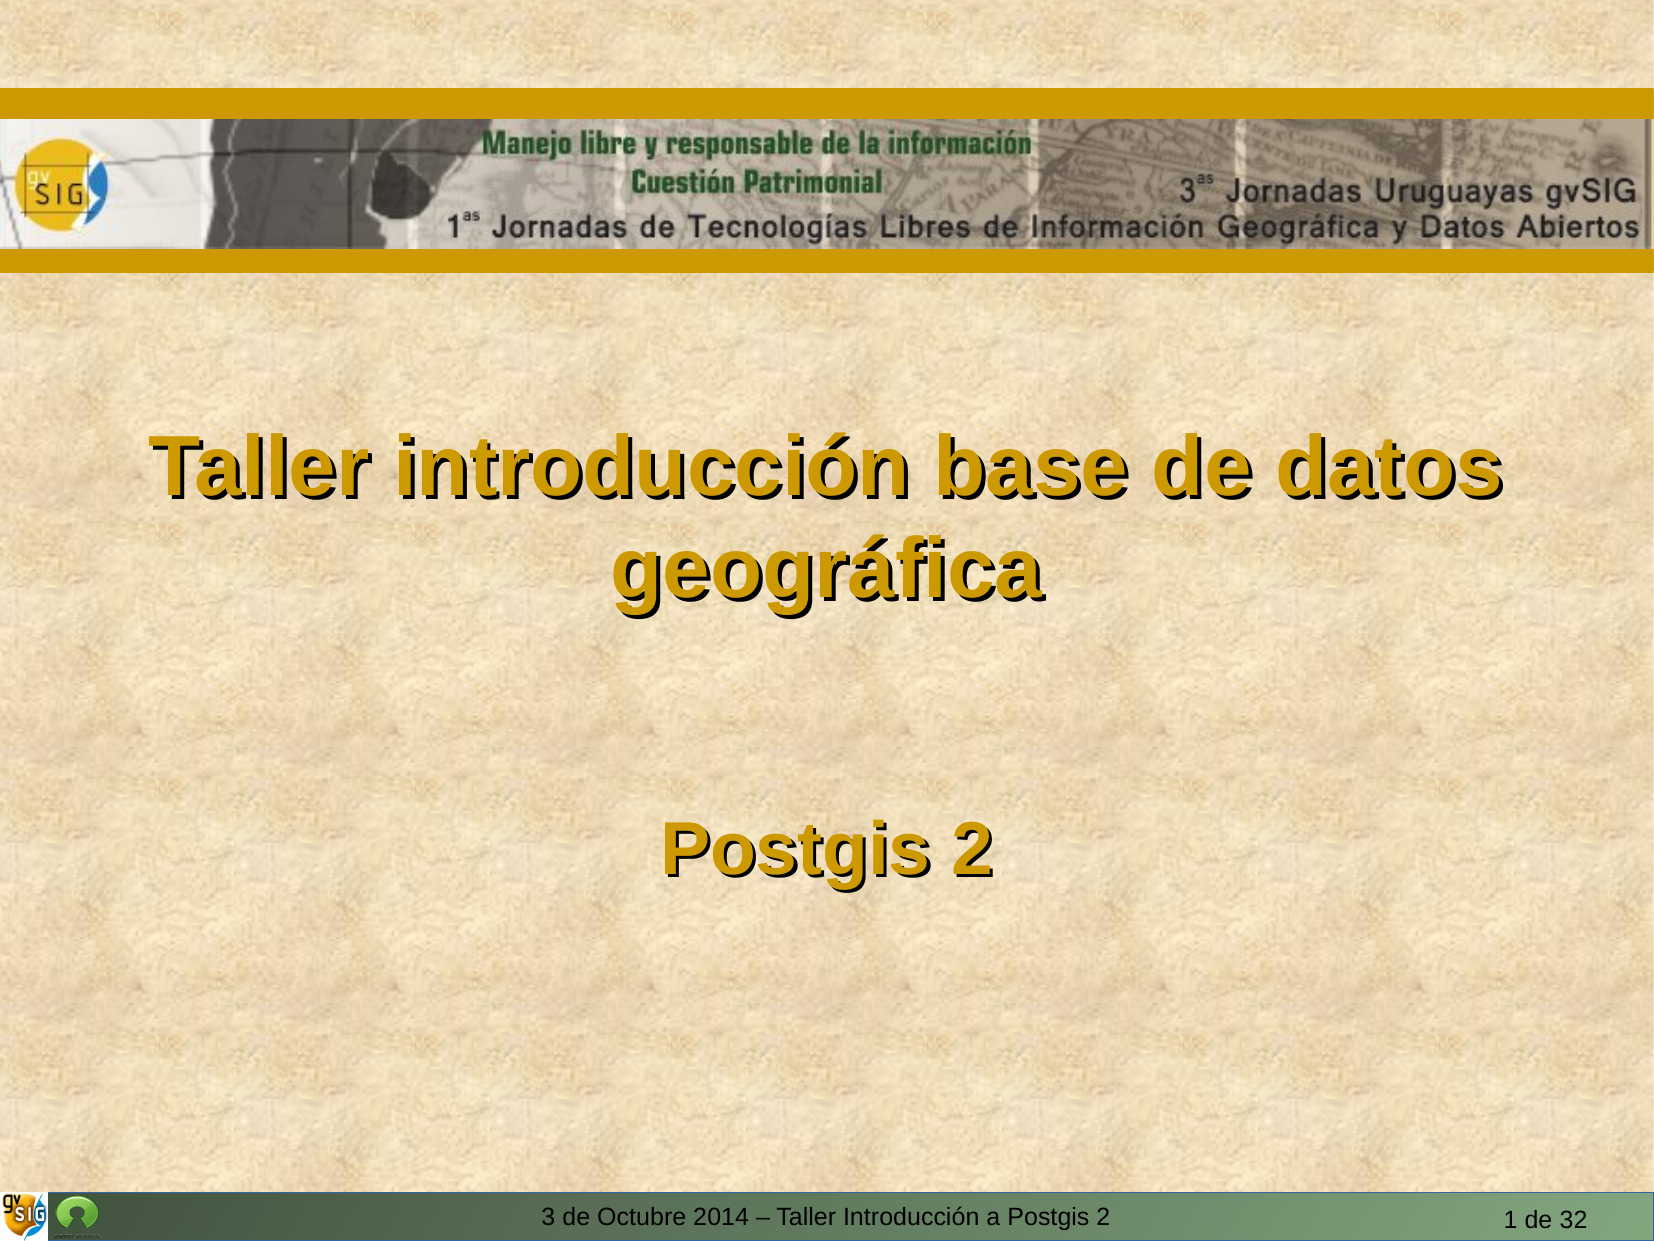

# Taller introducción base de datos geográfica
Postgis 2
3 de Octubre 2014 – Taller Introducción a Postgis 2
 de 32